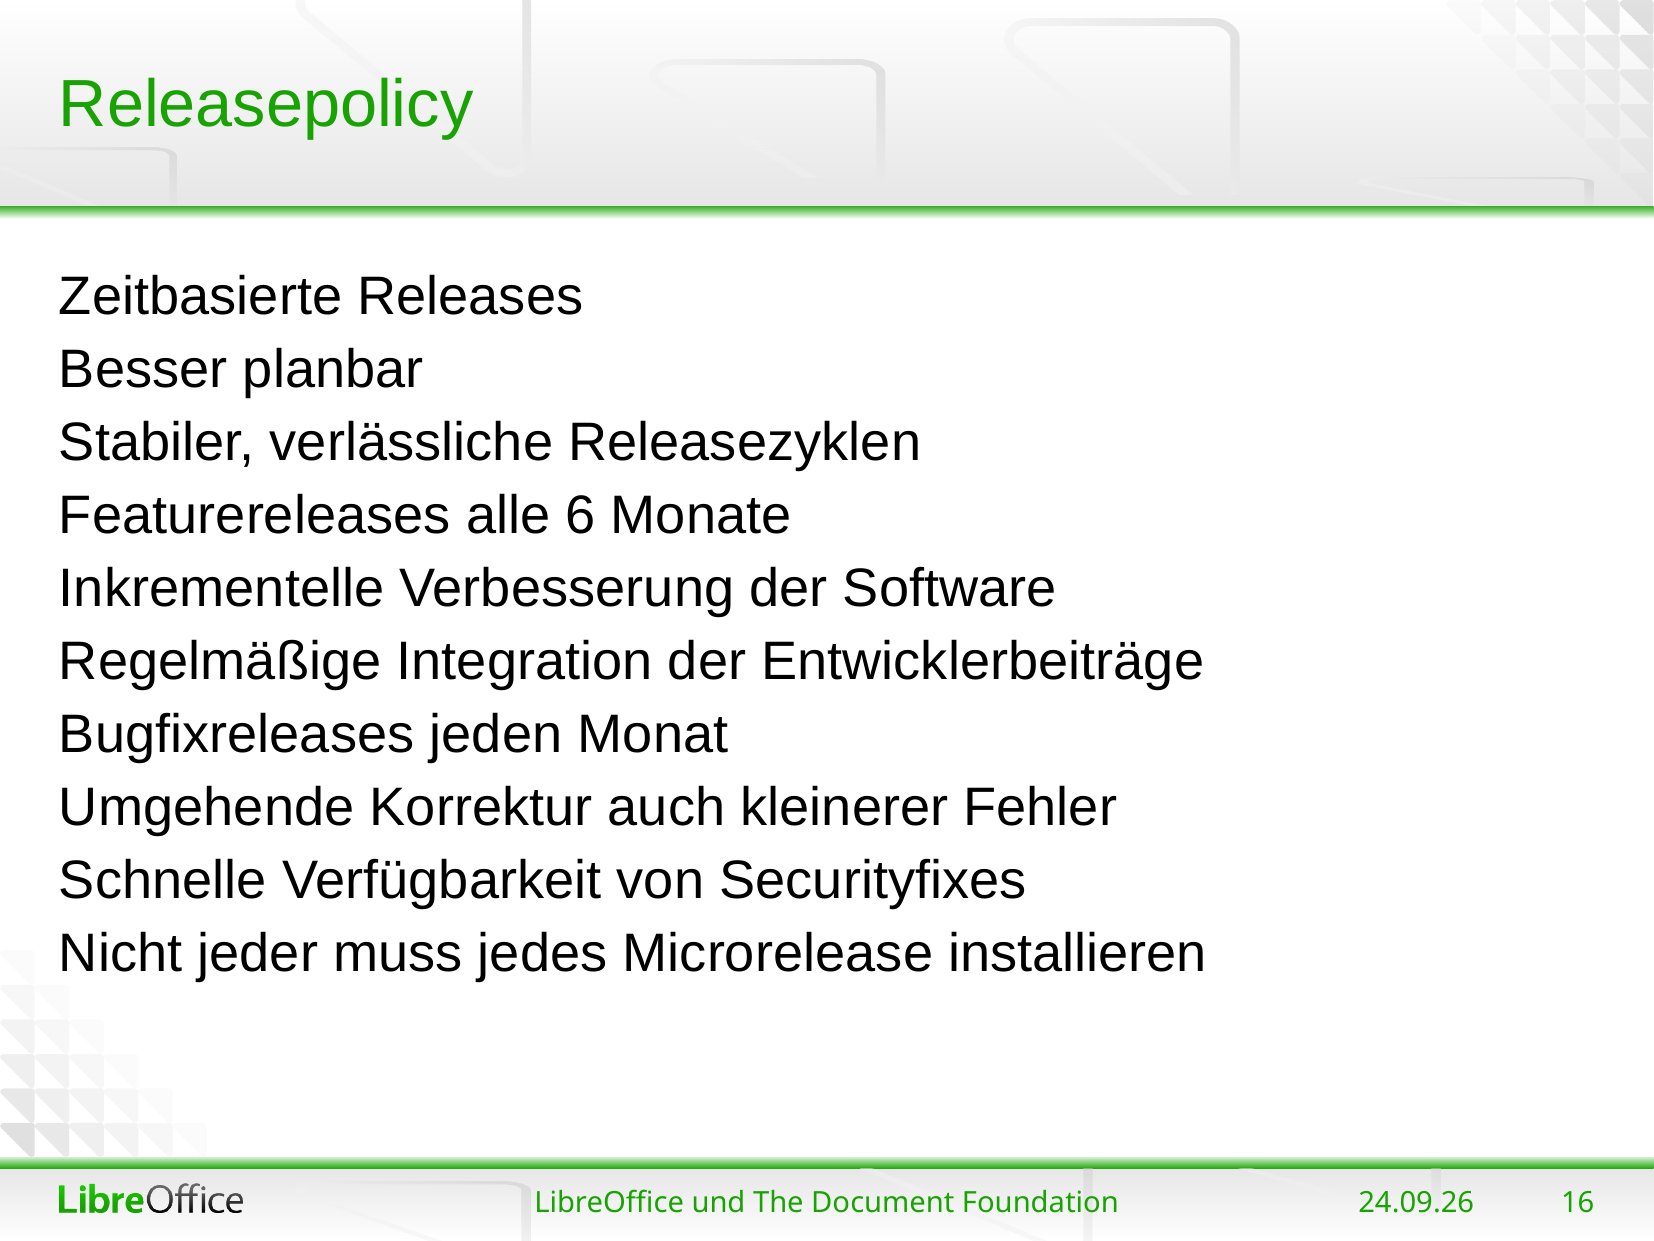

# Releasepolicy
Zeitbasierte Releases
Besser planbar
Stabiler, verlässliche Releasezyklen
Featurereleases alle 6 Monate
Inkrementelle Verbesserung der Software
Regelmäßige Integration der Entwicklerbeiträge
Bugfixreleases jeden Monat
Umgehende Korrektur auch kleinerer Fehler
Schnelle Verfügbarkeit von Securityfixes
Nicht jeder muss jedes Microrelease installieren
LibreOffice und The Document Foundation
16